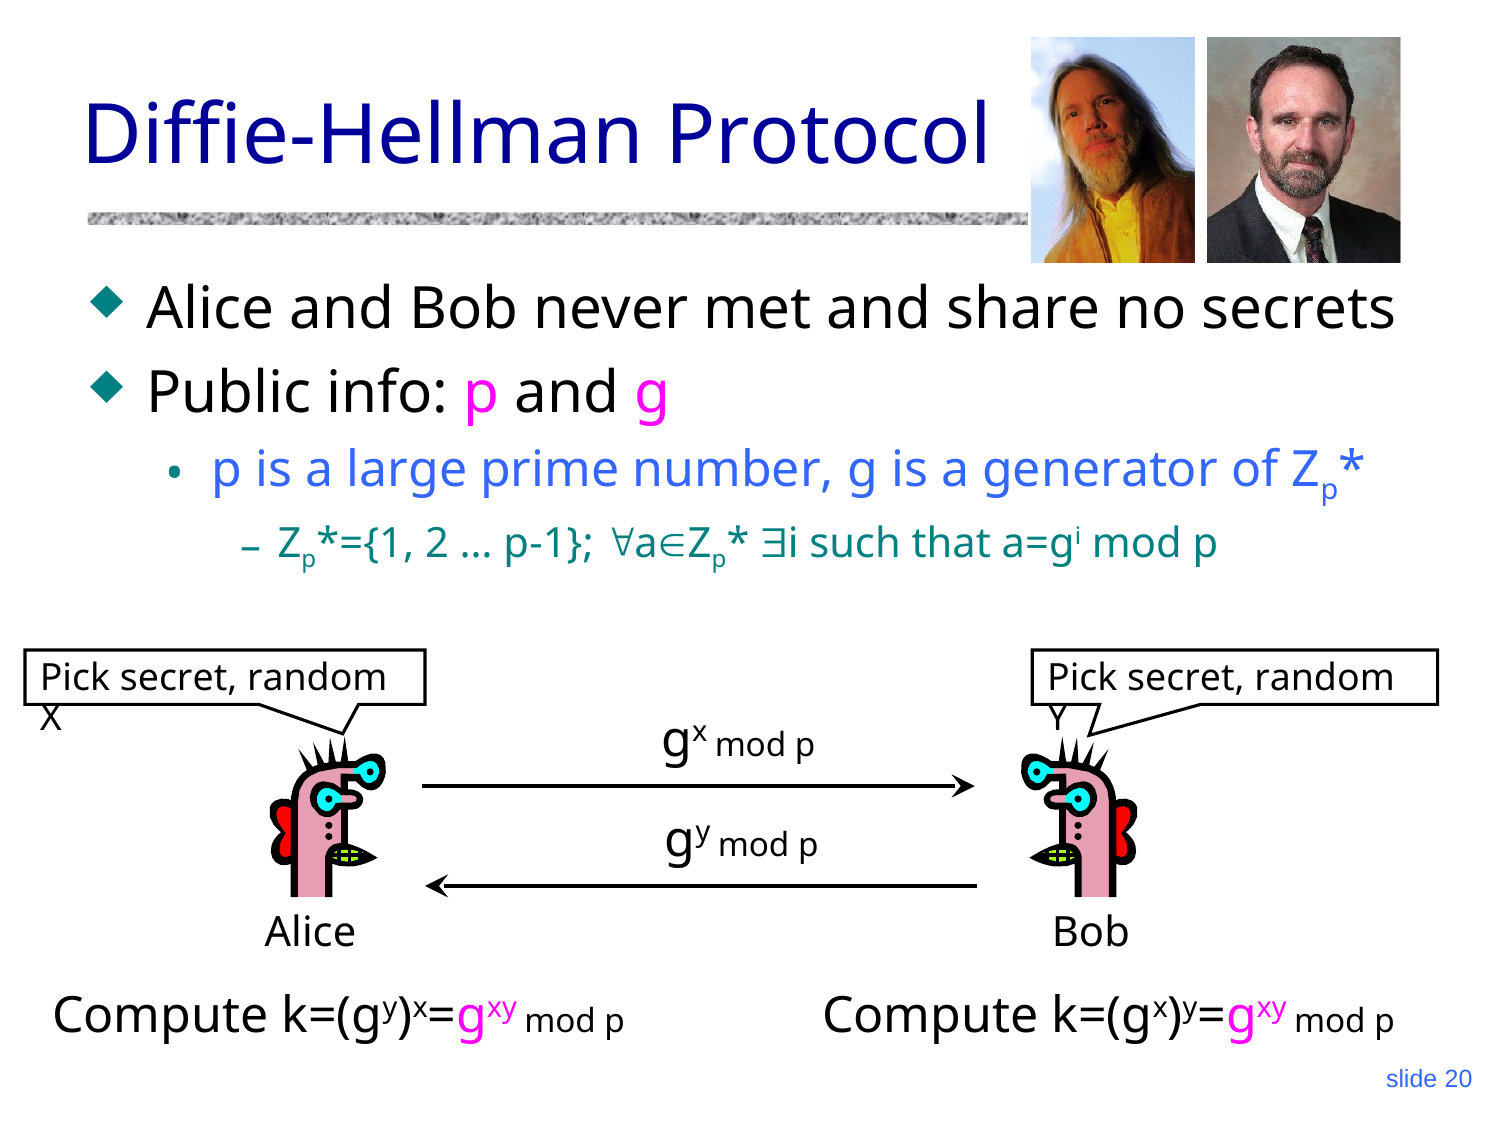

# Diffie-Hellman Protocol
Alice and Bob never met and share no secrets
Public info: p and g
p is a large prime number, g is a generator of Zp*
Zp*={1, 2 … p-1}; aZp* i such that a=gi mod p
Pick secret, random X
Pick secret, random Y
gx mod p
gy mod p
Alice
Bob
Compute k=(gy)x=gxy mod p
Compute k=(gx)y=gxy mod p
slide